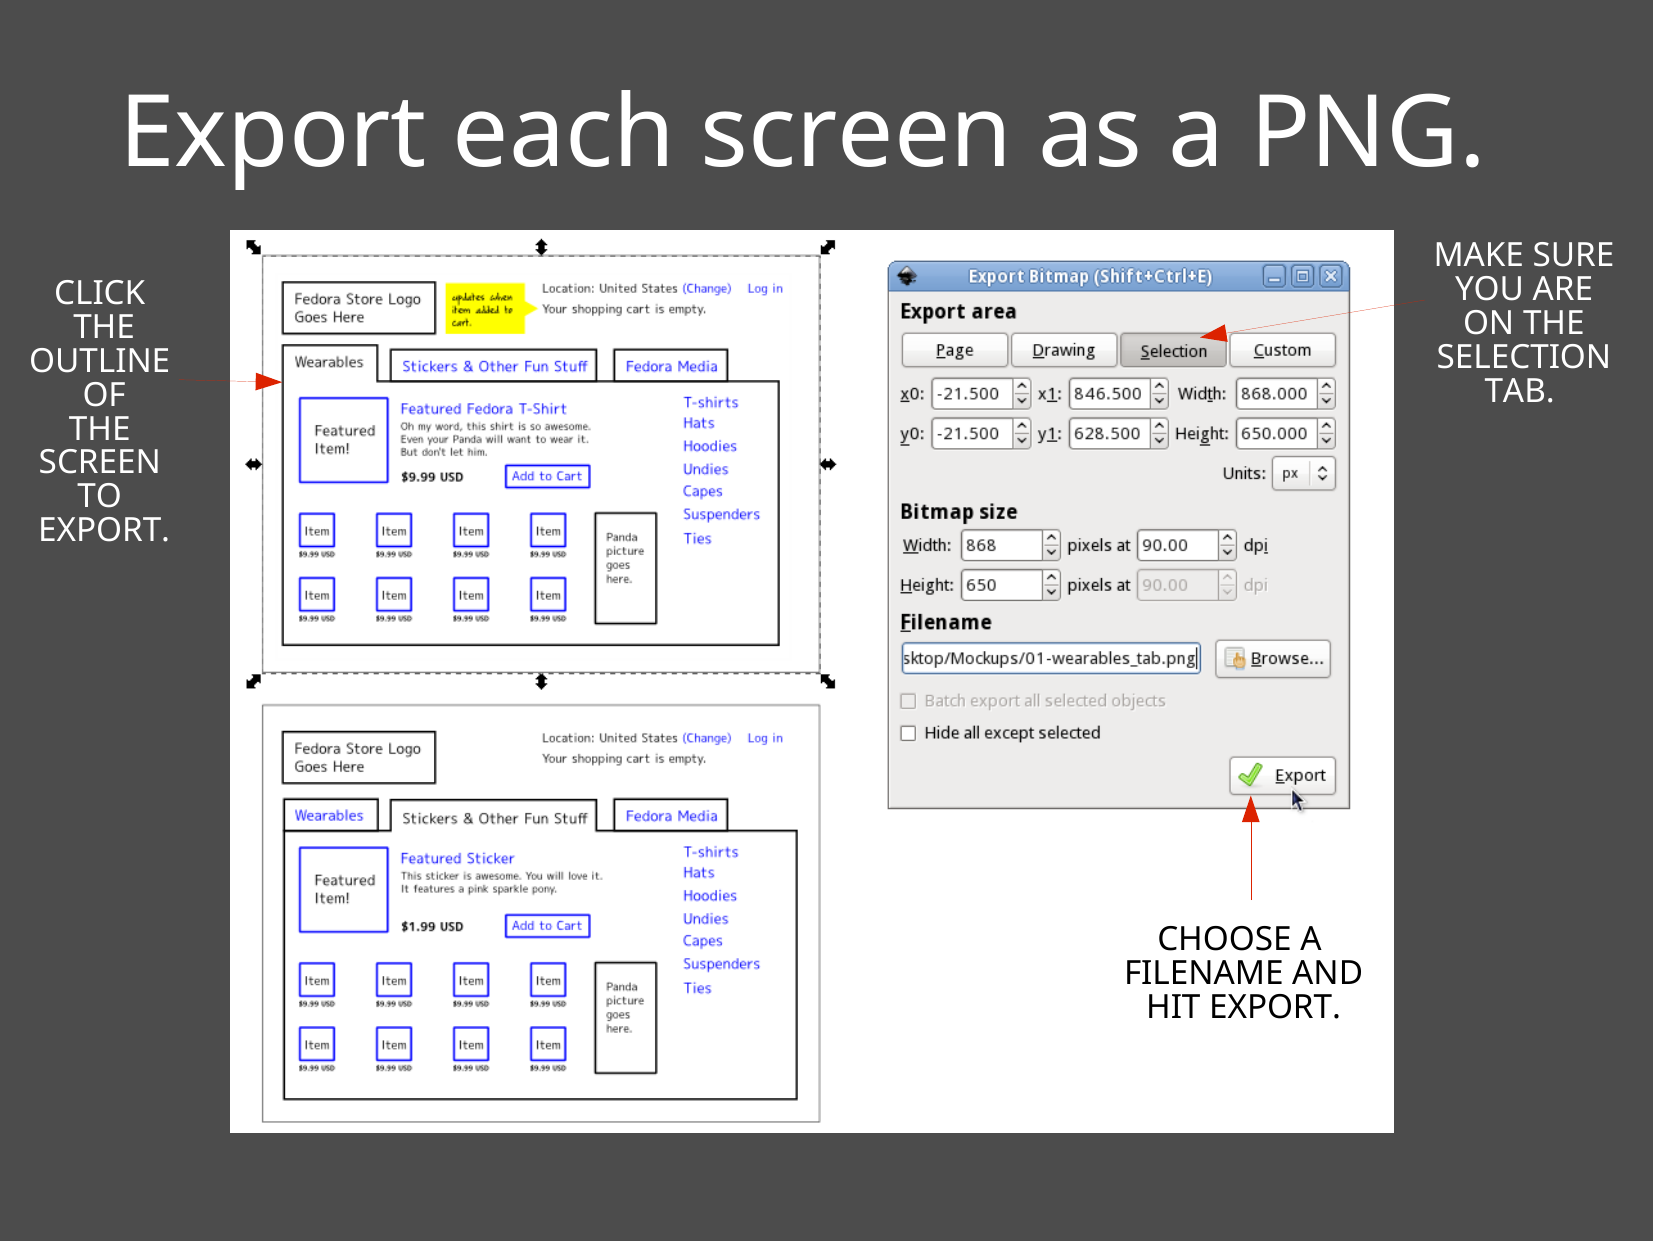

# Export each screen as a PNG.
MAKE SURE
YOU ARE
ON THE SELECTION
TAB.
CLICK
THE
OUTLINE
OF
THE
SCREEN
TO
EXPORT.
CHOOSE A
FILENAME AND
HIT EXPORT.